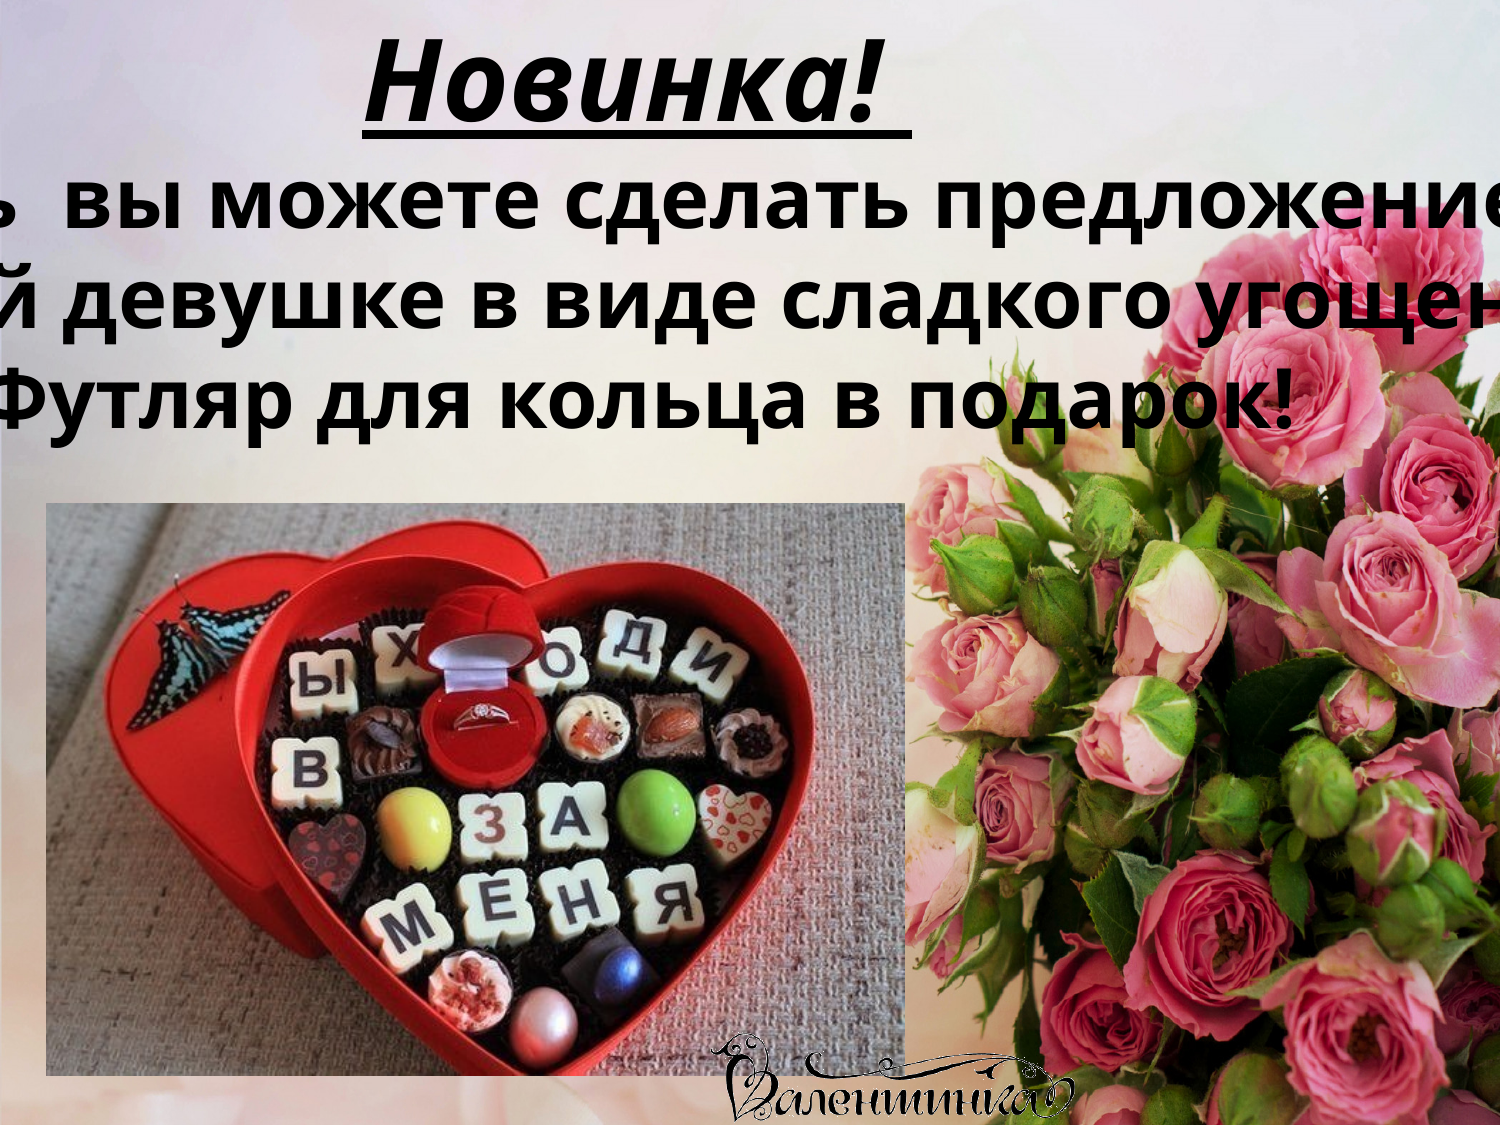

Новинка!
Теперь вы можете сделать предложение
любимой девушке в виде сладкого угощения!
Футляр для кольца в подарок!